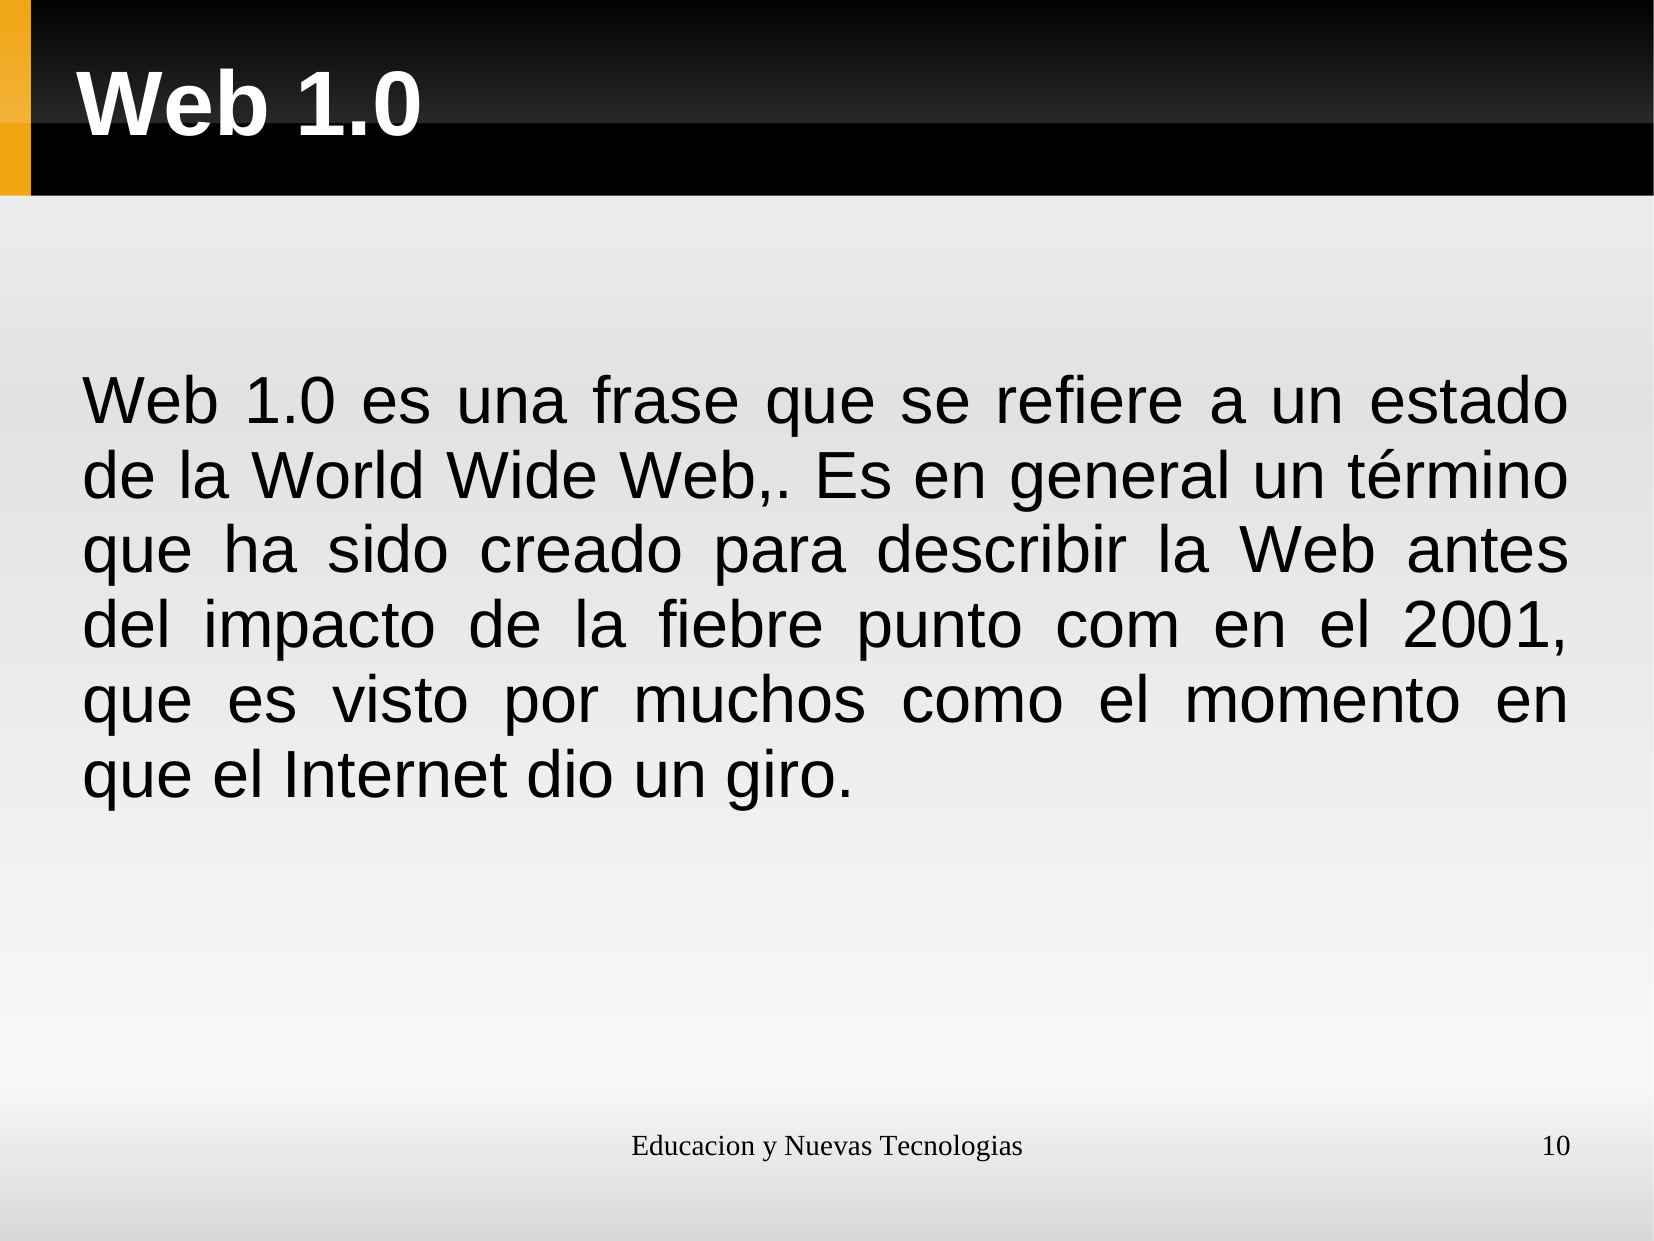

# Web 1.0
Web 1.0 es una frase que se refiere a un estado de la World Wide Web,. Es en general un término que ha sido creado para describir la Web antes del impacto de la fiebre punto com en el 2001, que es visto por muchos como el momento en que el Internet dio un giro.
Educacion y Nuevas Tecnologias
10